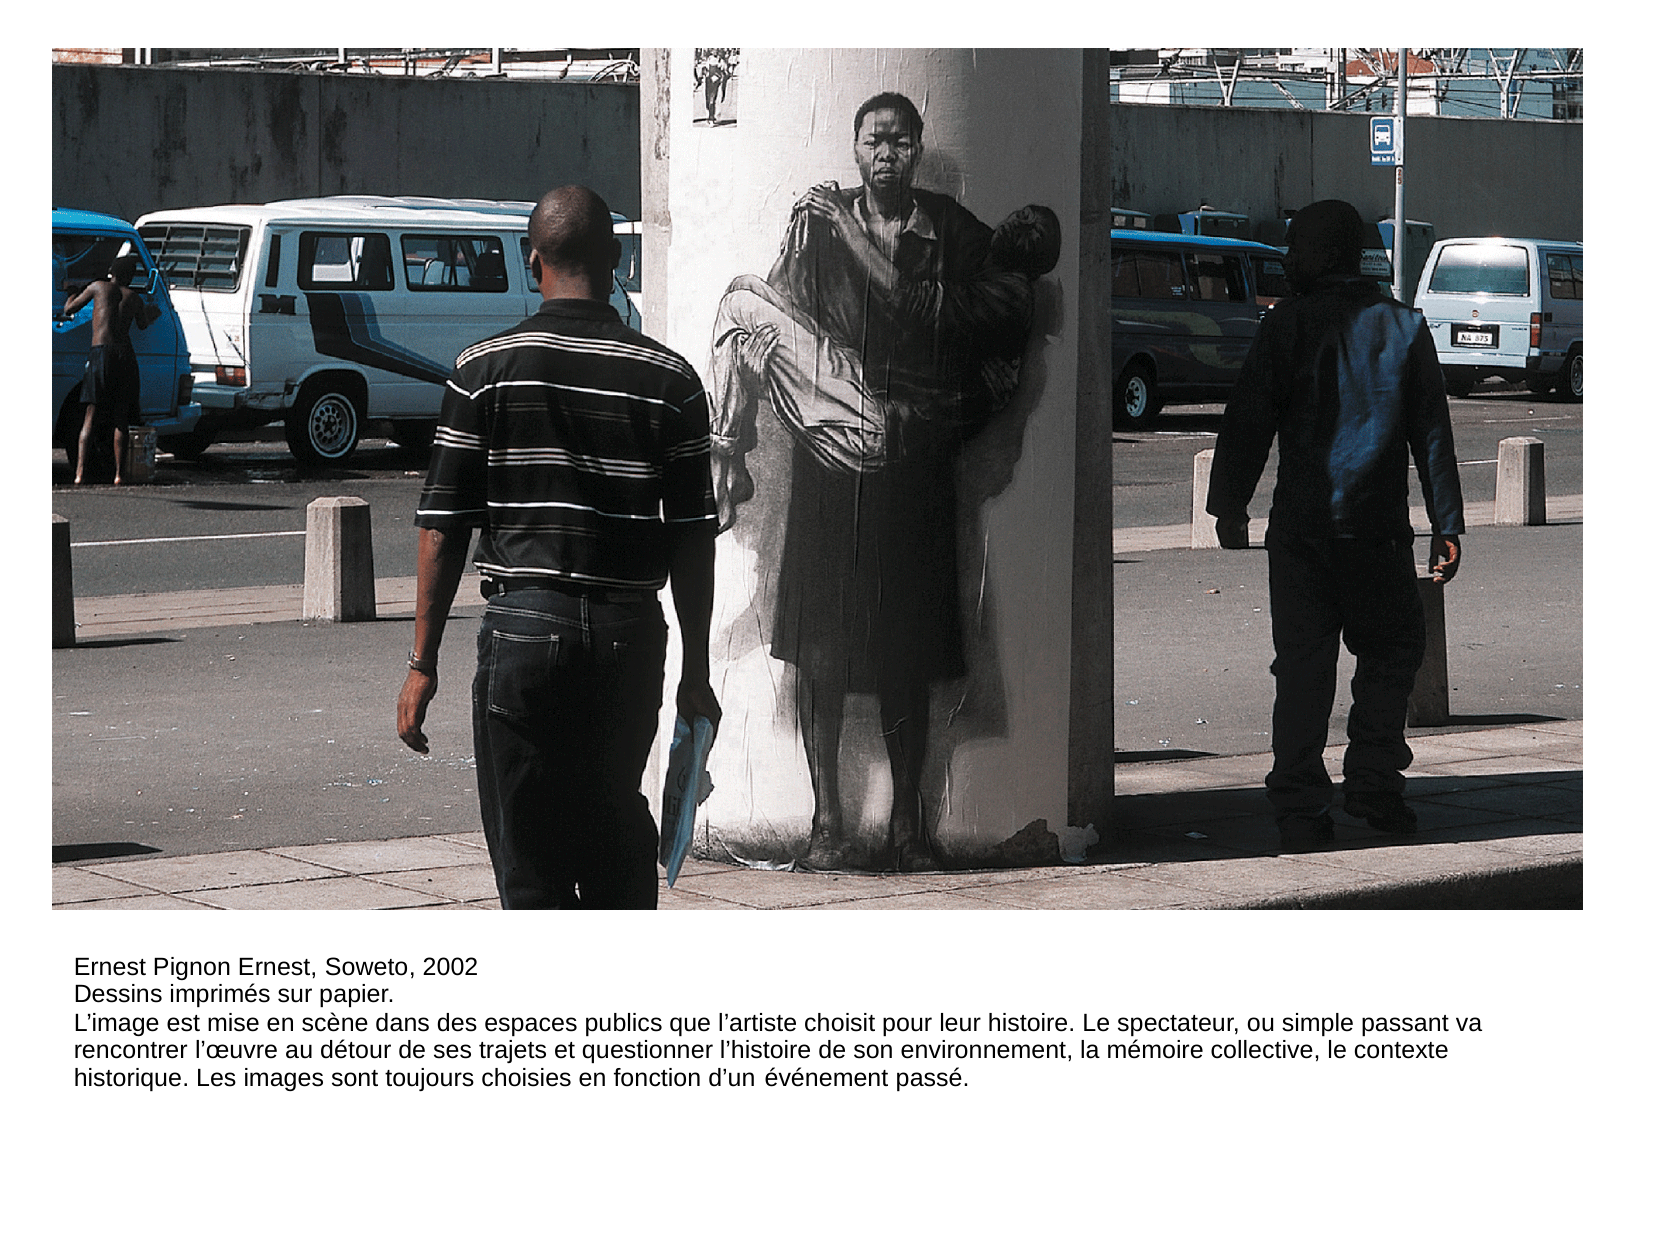

Ernest Pignon Ernest, Soweto, 2002
Dessins imprimés sur papier.
L’image est mise en scène dans des espaces publics que l’artiste choisit pour leur histoire. Le spectateur, ou simple passant va rencontrer l’œuvre au détour de ses trajets et questionner l’histoire de son environnement, la mémoire collective, le contexte historique. Les images sont toujours choisies en fonction d’un événement passé.